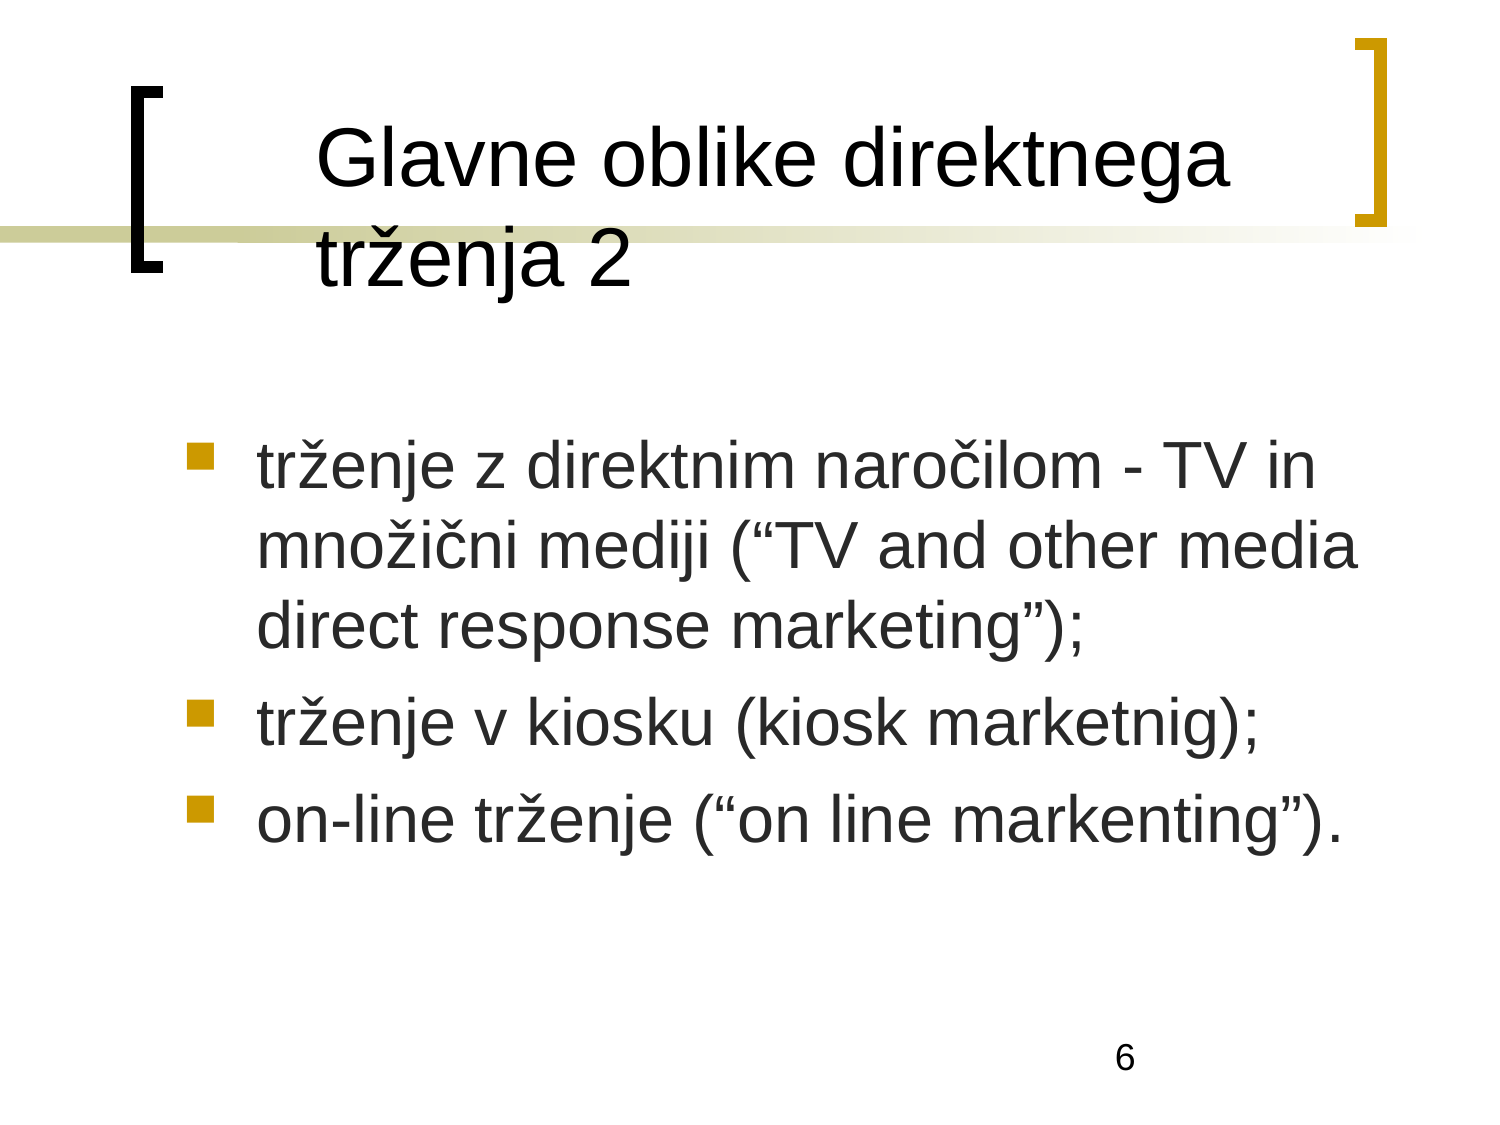

# Glavne oblike direktnega trženja 2
trženje z direktnim naročilom - TV in množični mediji (“TV and other media direct response marketing”);
trženje v kiosku (kiosk marketnig);
on-line trženje (“on line markenting”).
6